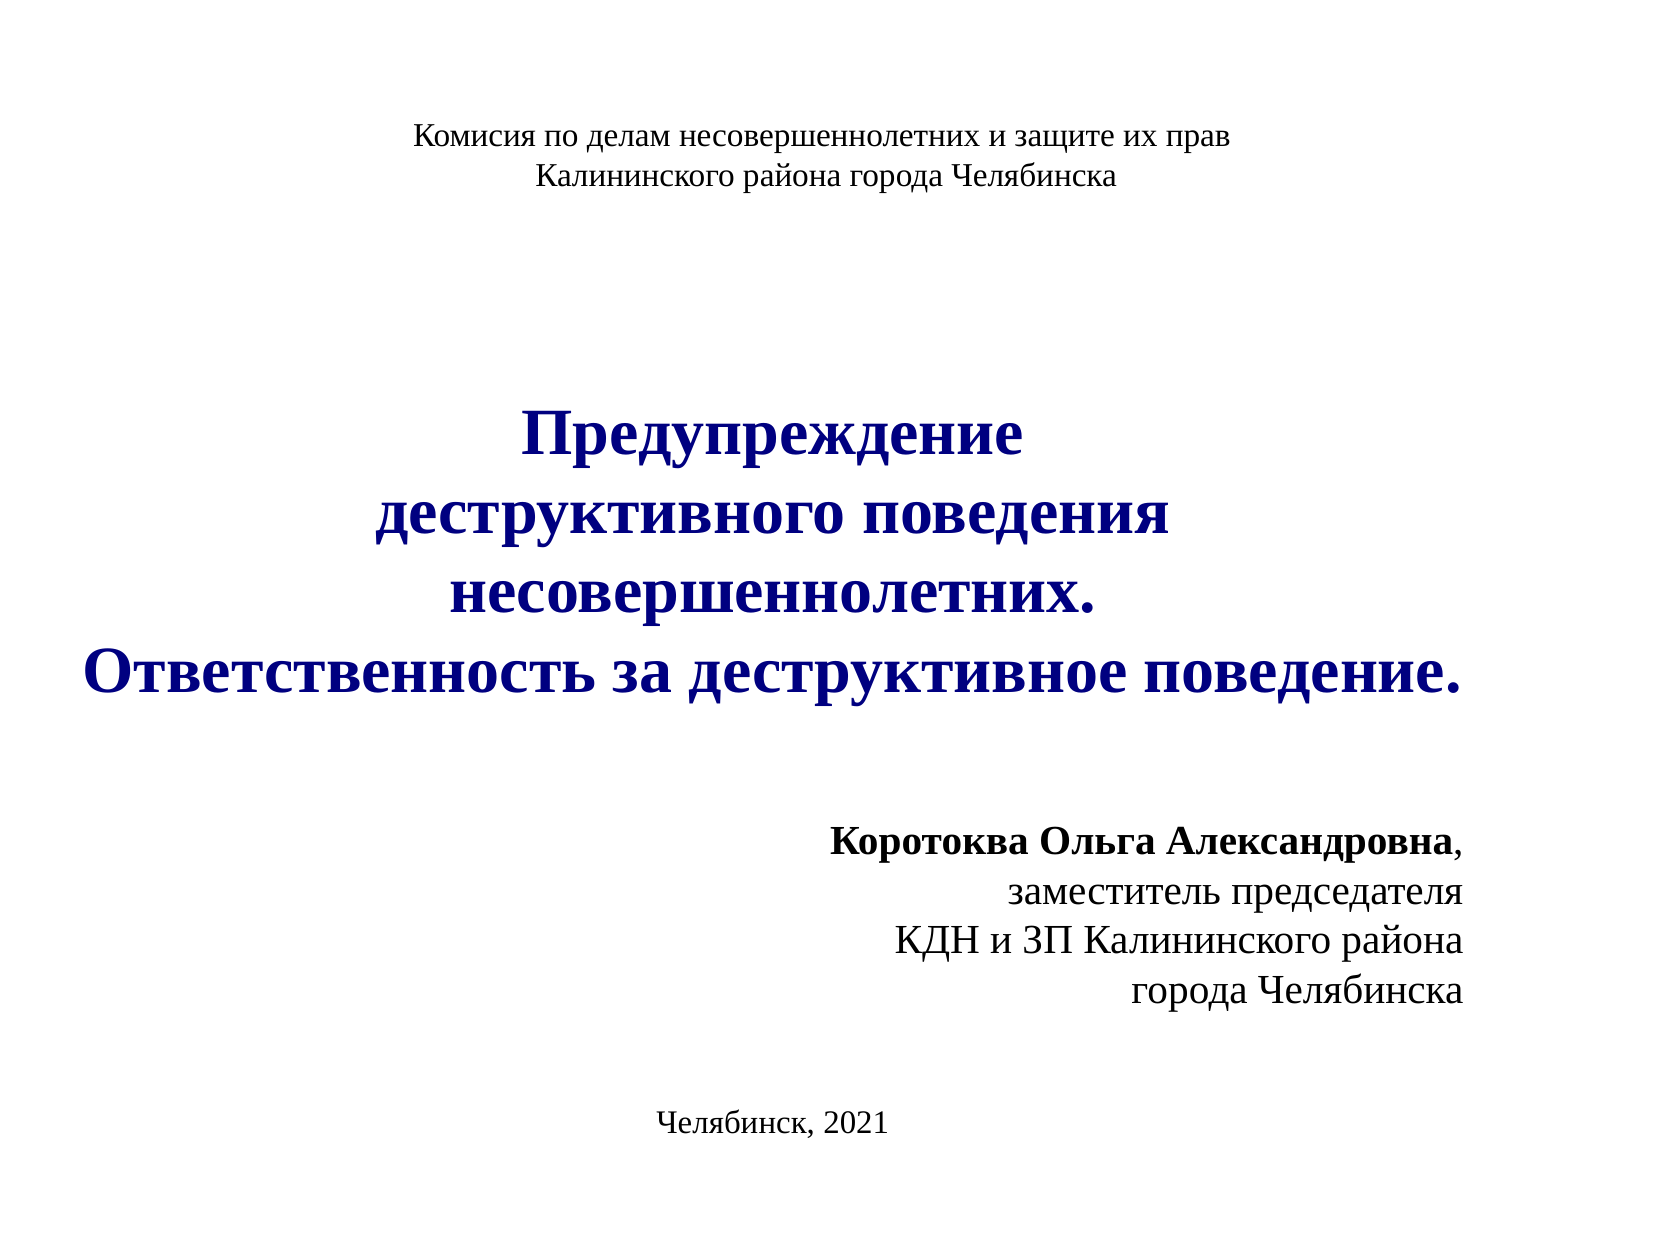

# Комисия по делам несовершеннолетних и защите их прав Калининского района города Челябинска
Предупреждение
деструктивного поведения
несовершеннолетних.
Ответственность за деструктивное поведение.
Коротоква Ольга Александровна,
заместитель председателя
КДН и ЗП Калининского района
города Челябинска
Челябинск, 2021